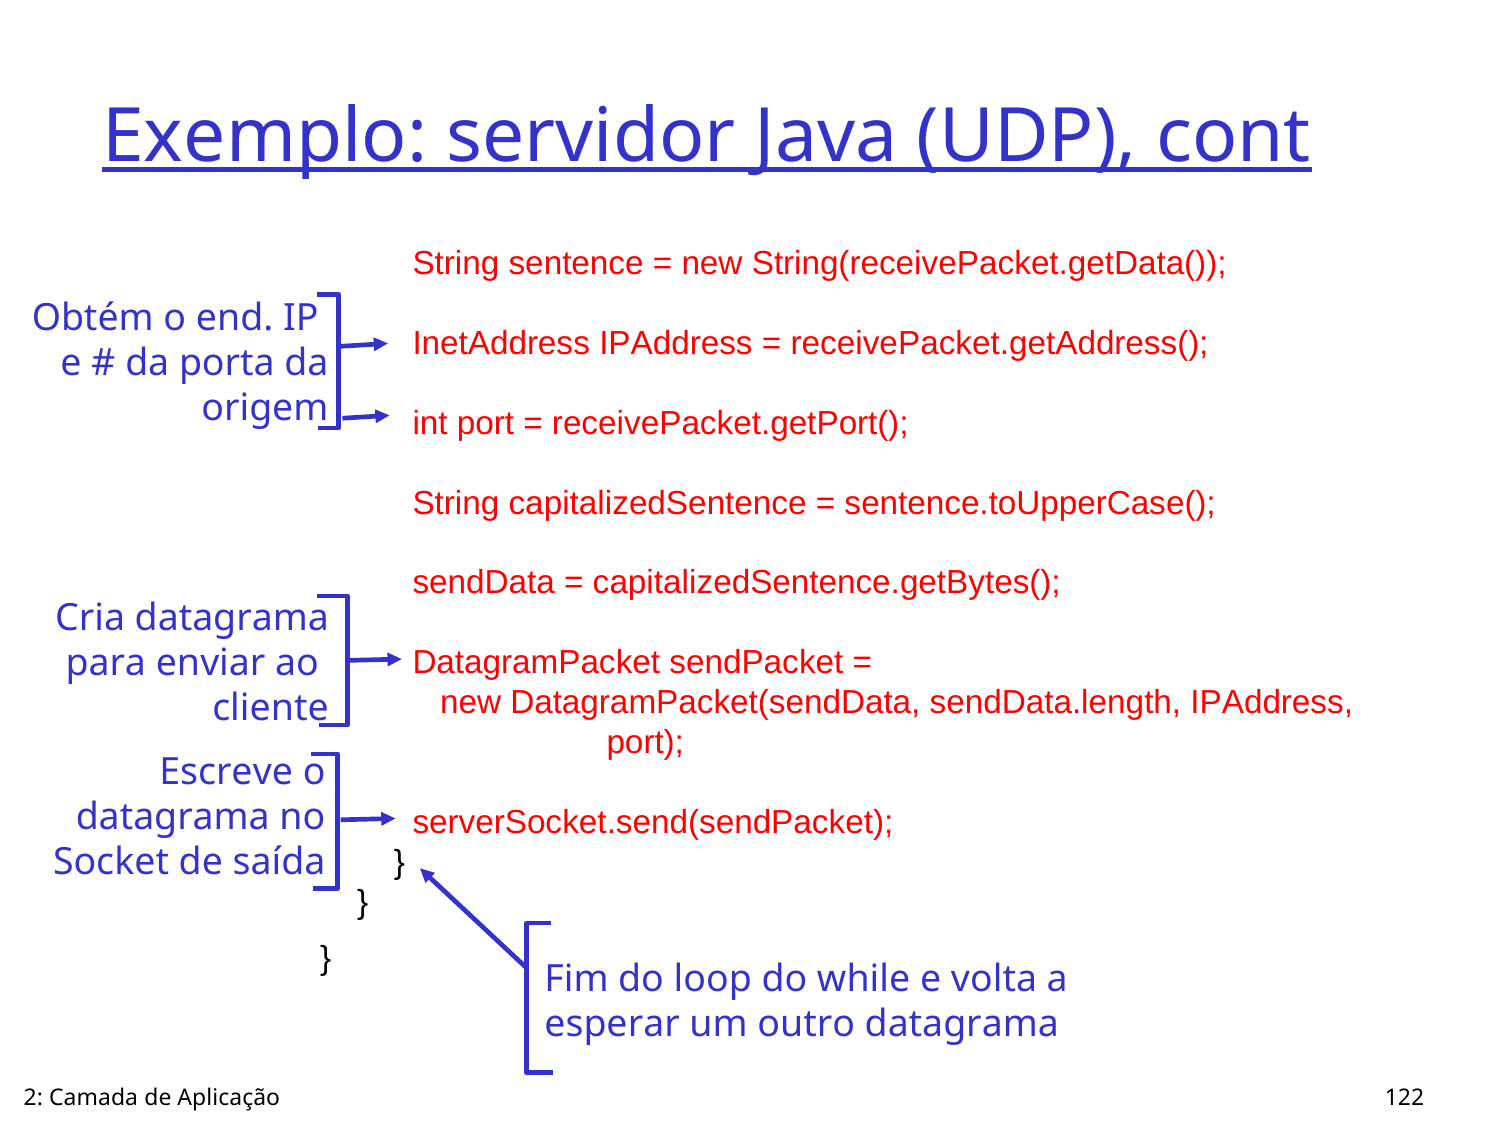

# Exemplo: servidor Java (UDP), cont
 String sentence = new String(receivePacket.getData());
 InetAddress IPAddress = receivePacket.getAddress();
 int port = receivePacket.getPort();
 String capitalizedSentence = sentence.toUpperCase();
 sendData = capitalizedSentence.getBytes();
 DatagramPacket sendPacket =
 new DatagramPacket(sendData, sendData.length, IPAddress,
 port);
 serverSocket.send(sendPacket);
 }
 }
}
Obtém o end. IP
e # da porta da
origem
Cria datagrama
para enviar ao
cliente
Escreve o
datagrama no
Socket de saída
Fim do loop do while e volta a
esperar um outro datagrama
122